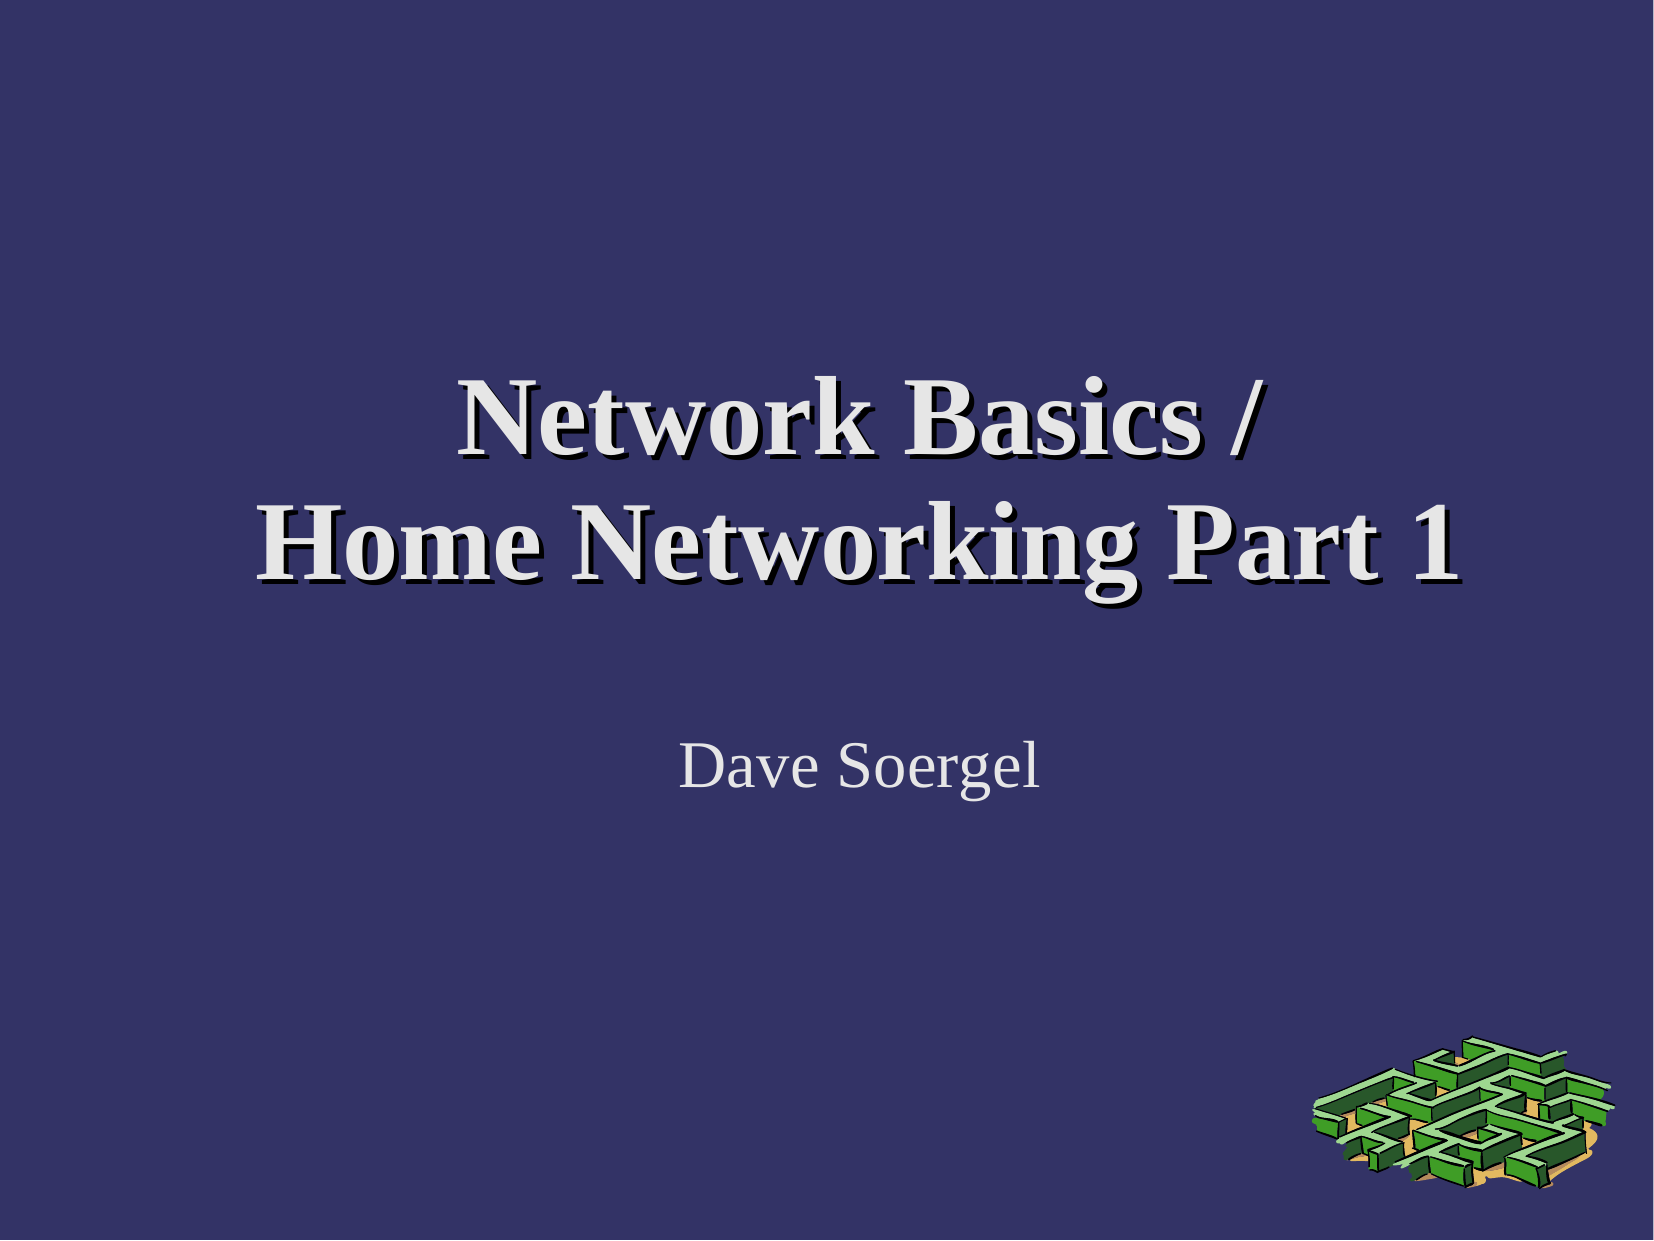

#
Network Basics /
Home Networking Part 1
Dave Soergel